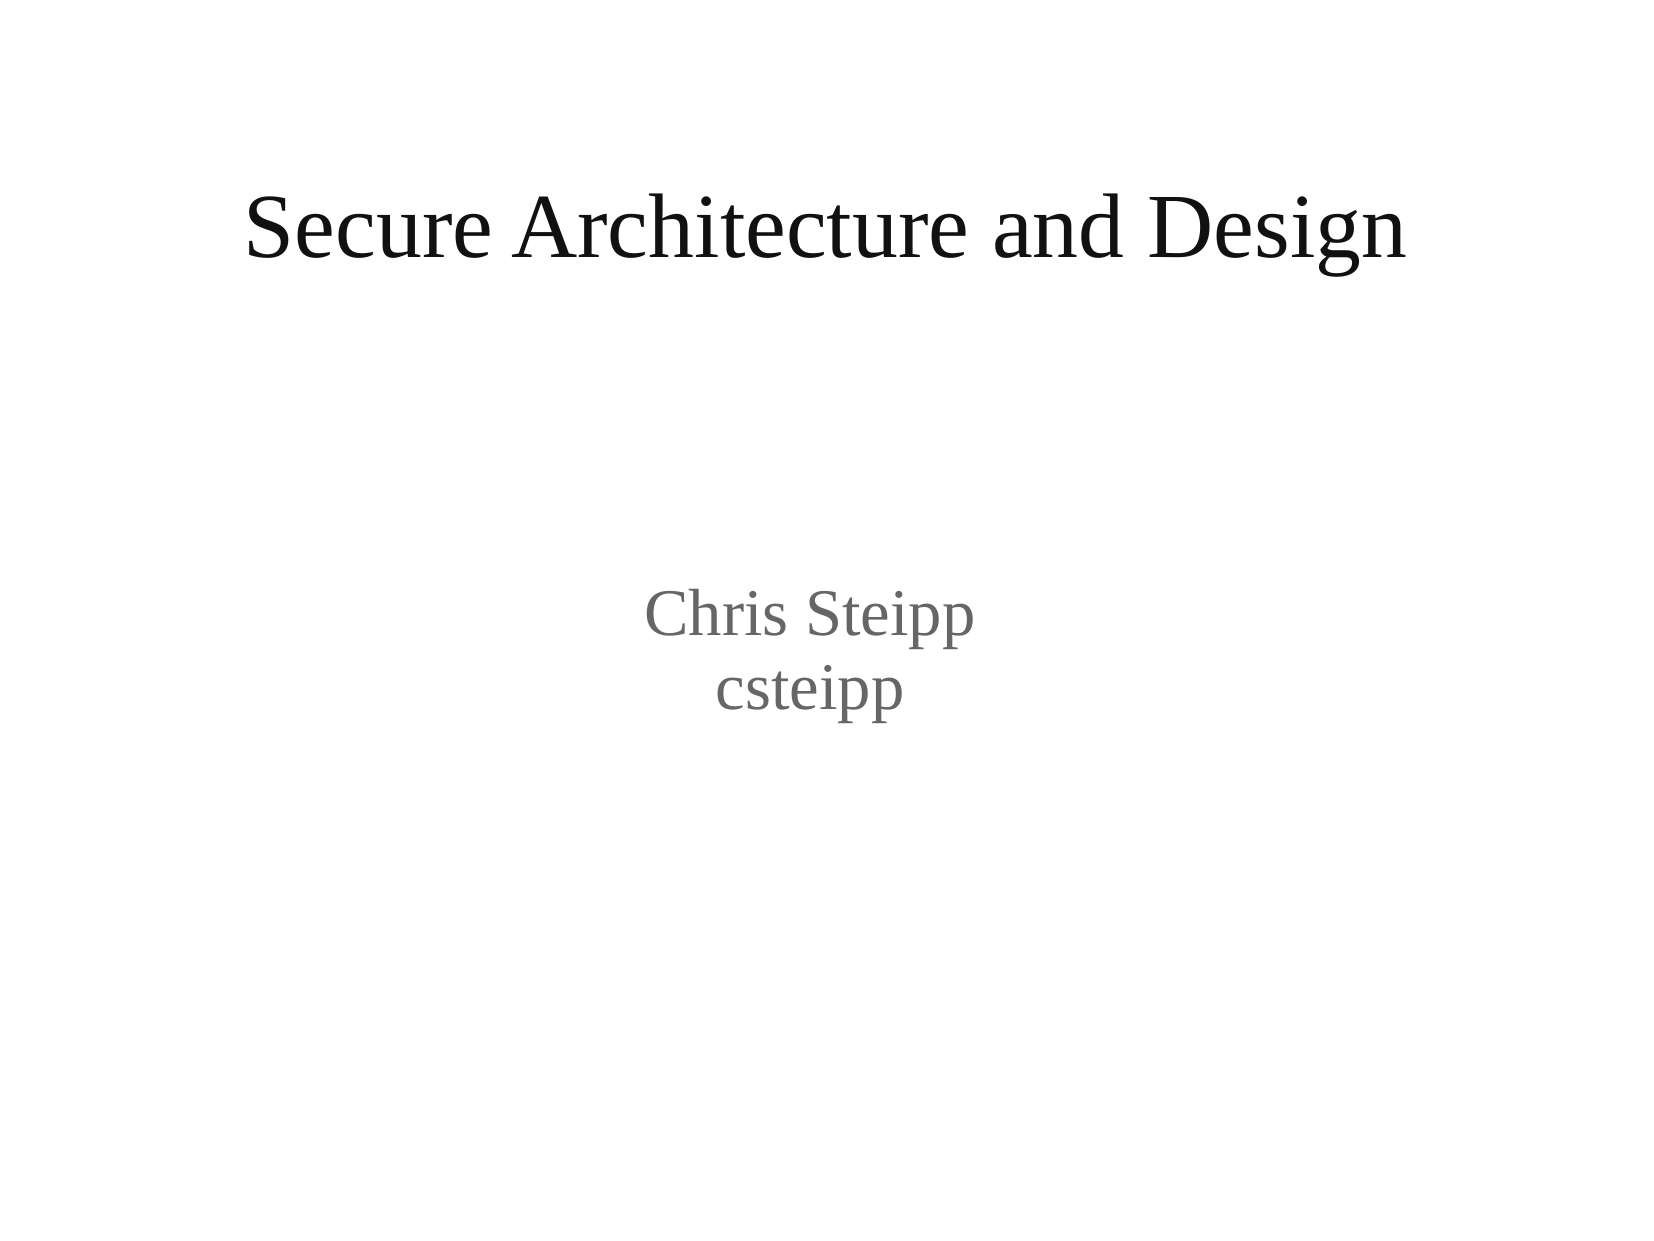

# Secure Architecture and Design
Chris Steipp
csteipp